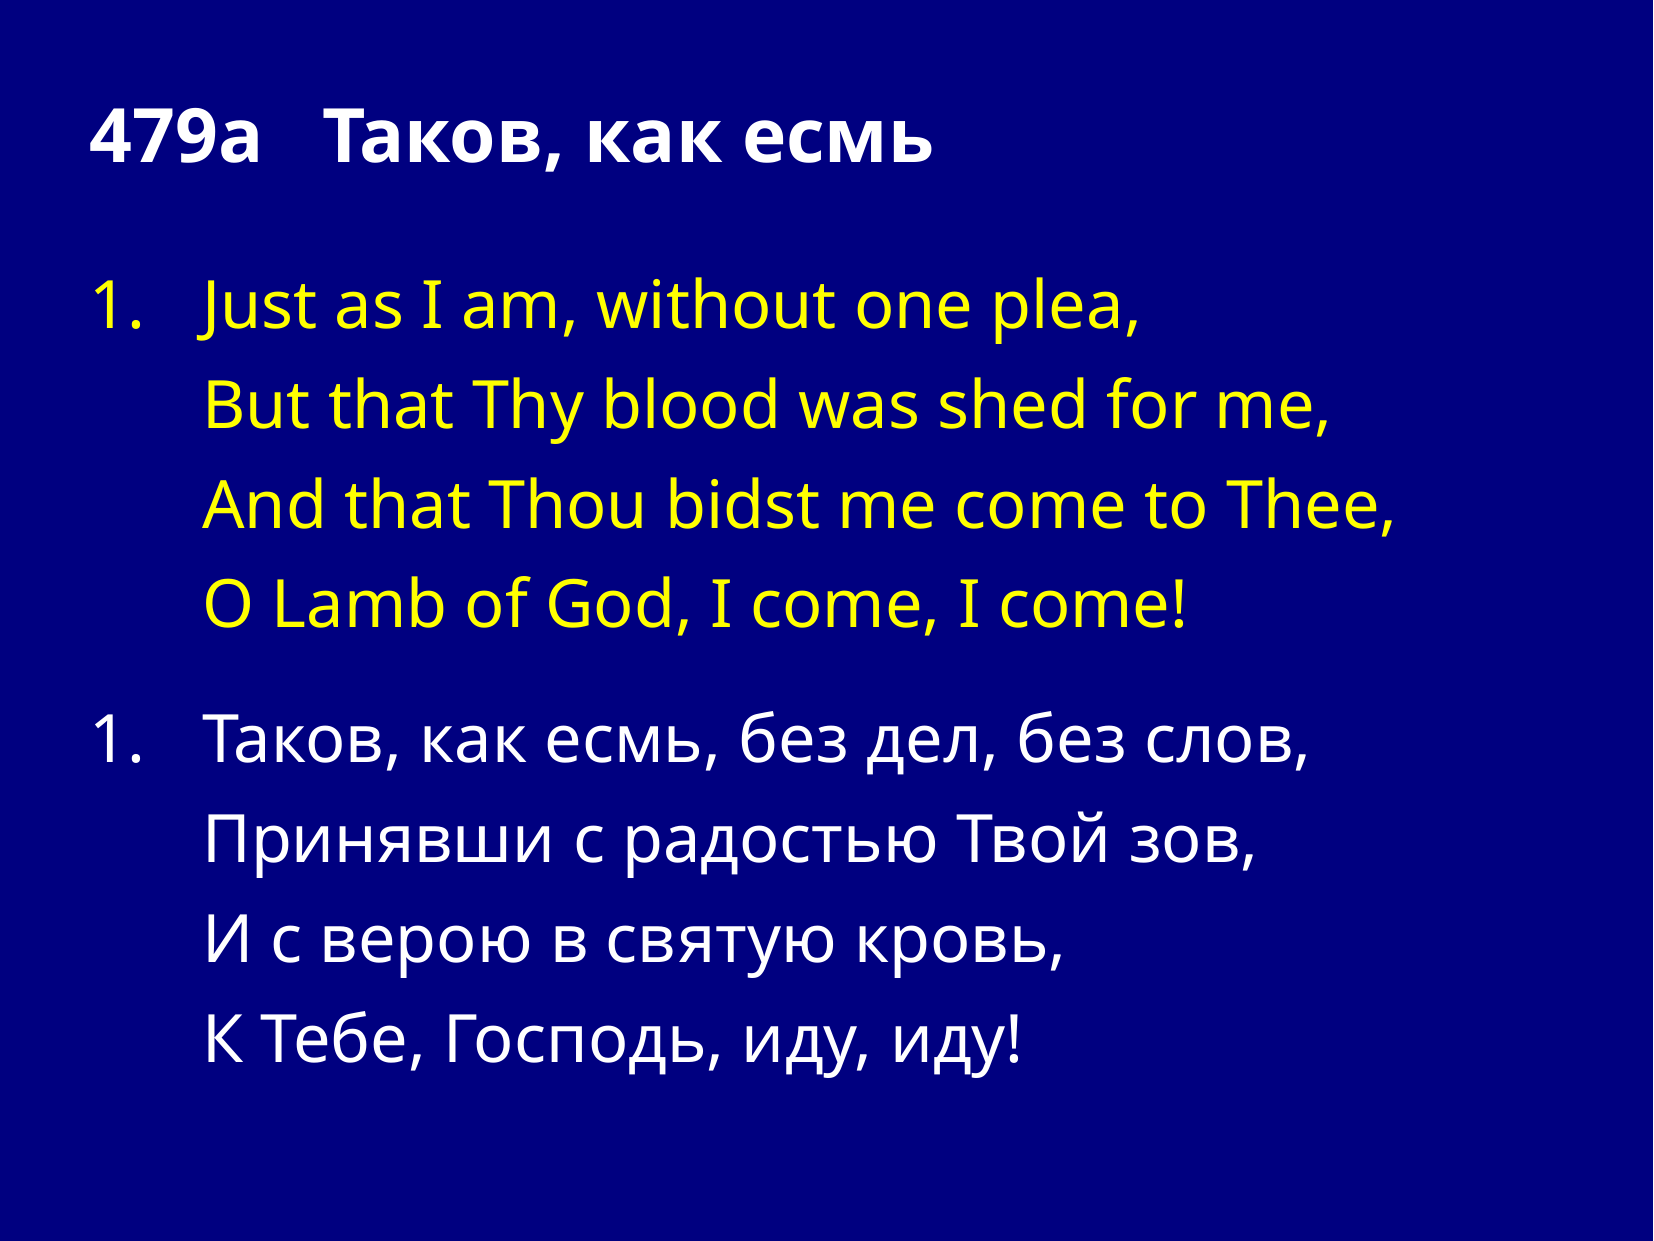

479а Таков, как есмь
1.	Just as I am, without one plea,
	But that Thy blood was shed for me,
	And that Thou bidst me come to Thee,
	O Lamb of God, I come, I come!
1.	Таков, как есмь, без дел, без слов,
	Принявши с радостью Твой зов,
	И с верою в святую кровь,
	К Тебе, Господь, иду, иду!